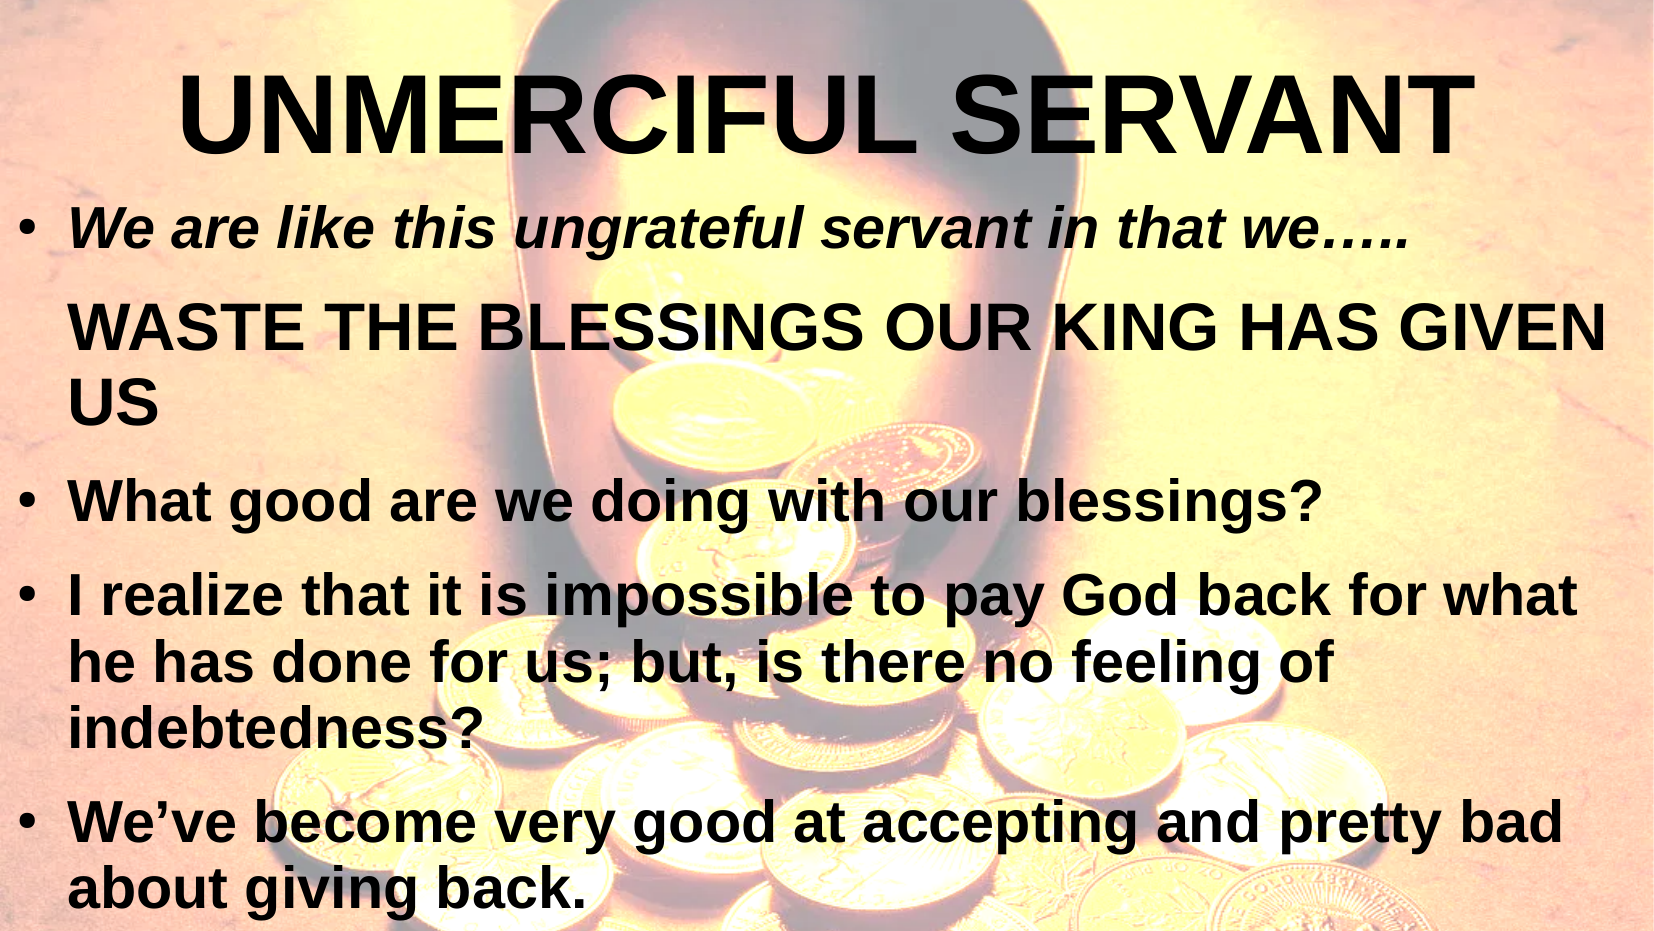

# UNMERCIFUL SERVANT
We are like this ungrateful servant in that we…..
WASTE THE BLESSINGS OUR KING HAS GIVEN US
What good are we doing with our blessings?
I realize that it is impossible to pay God back for what he has done for us; but, is there no feeling of indebtedness?
We’ve become very good at accepting and pretty bad about giving back.